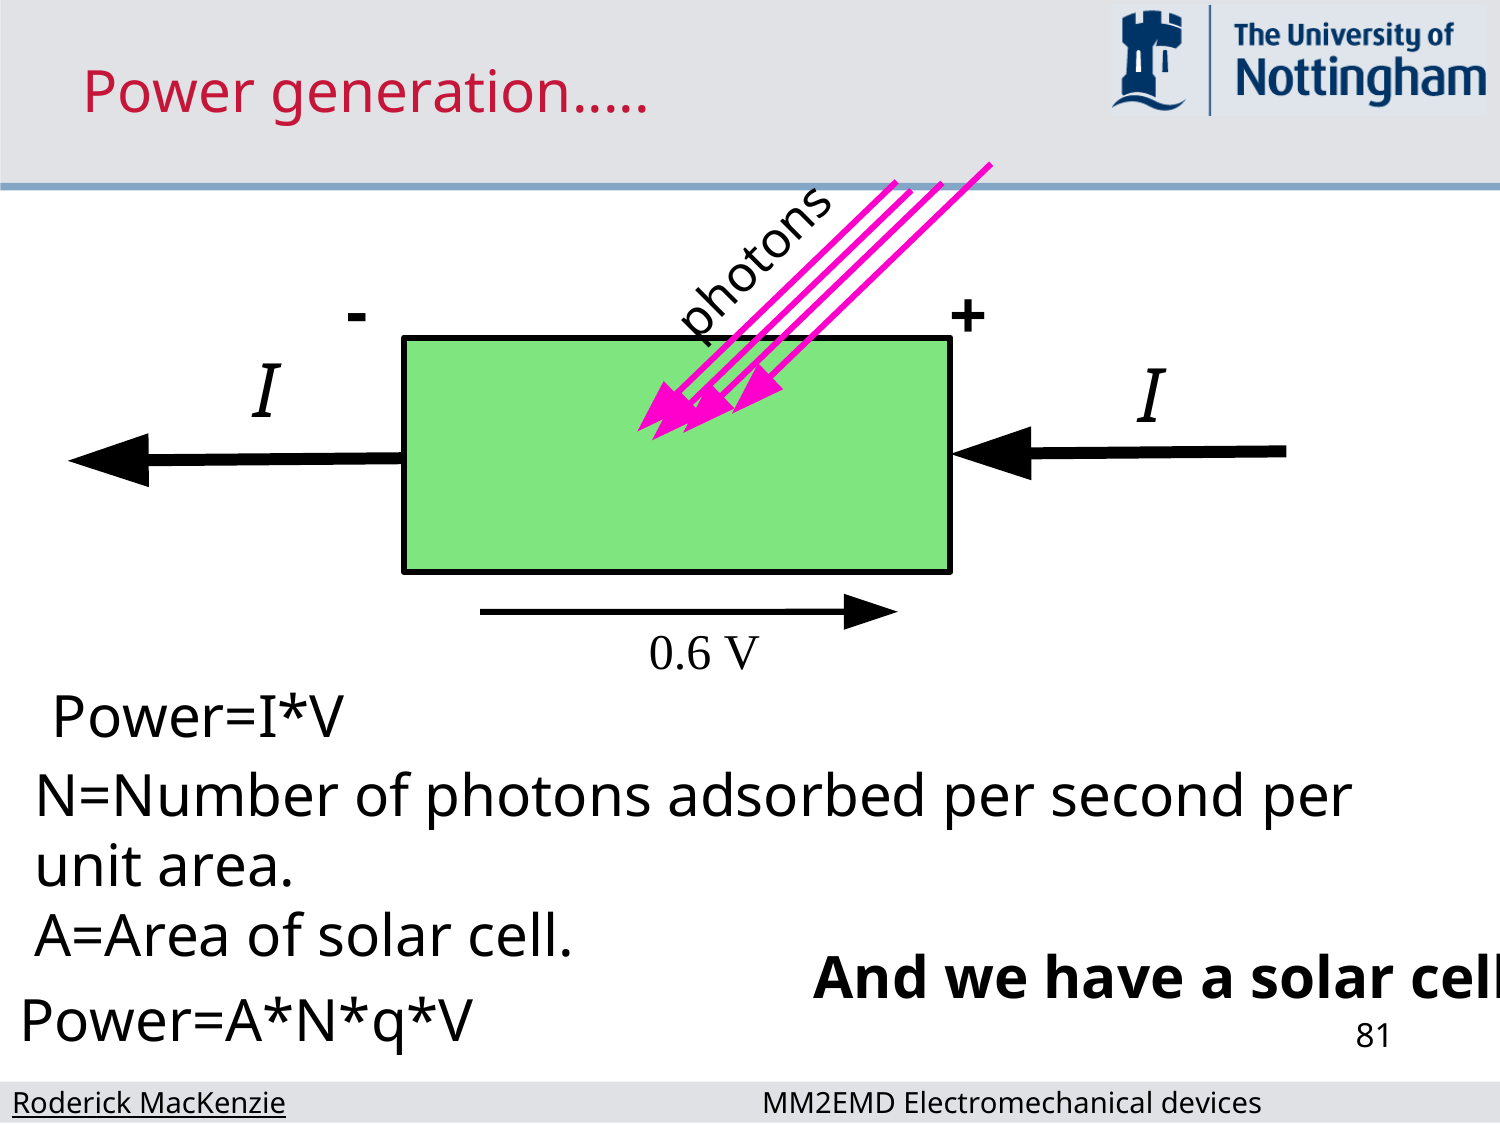

# Power generation.....
photons
-
+
I
I
0.6 V
Power=I*V
N=Number of photons adsorbed per second per unit area.
A=Area of solar cell.
And we have a solar cell!!
Power=A*N*q*V